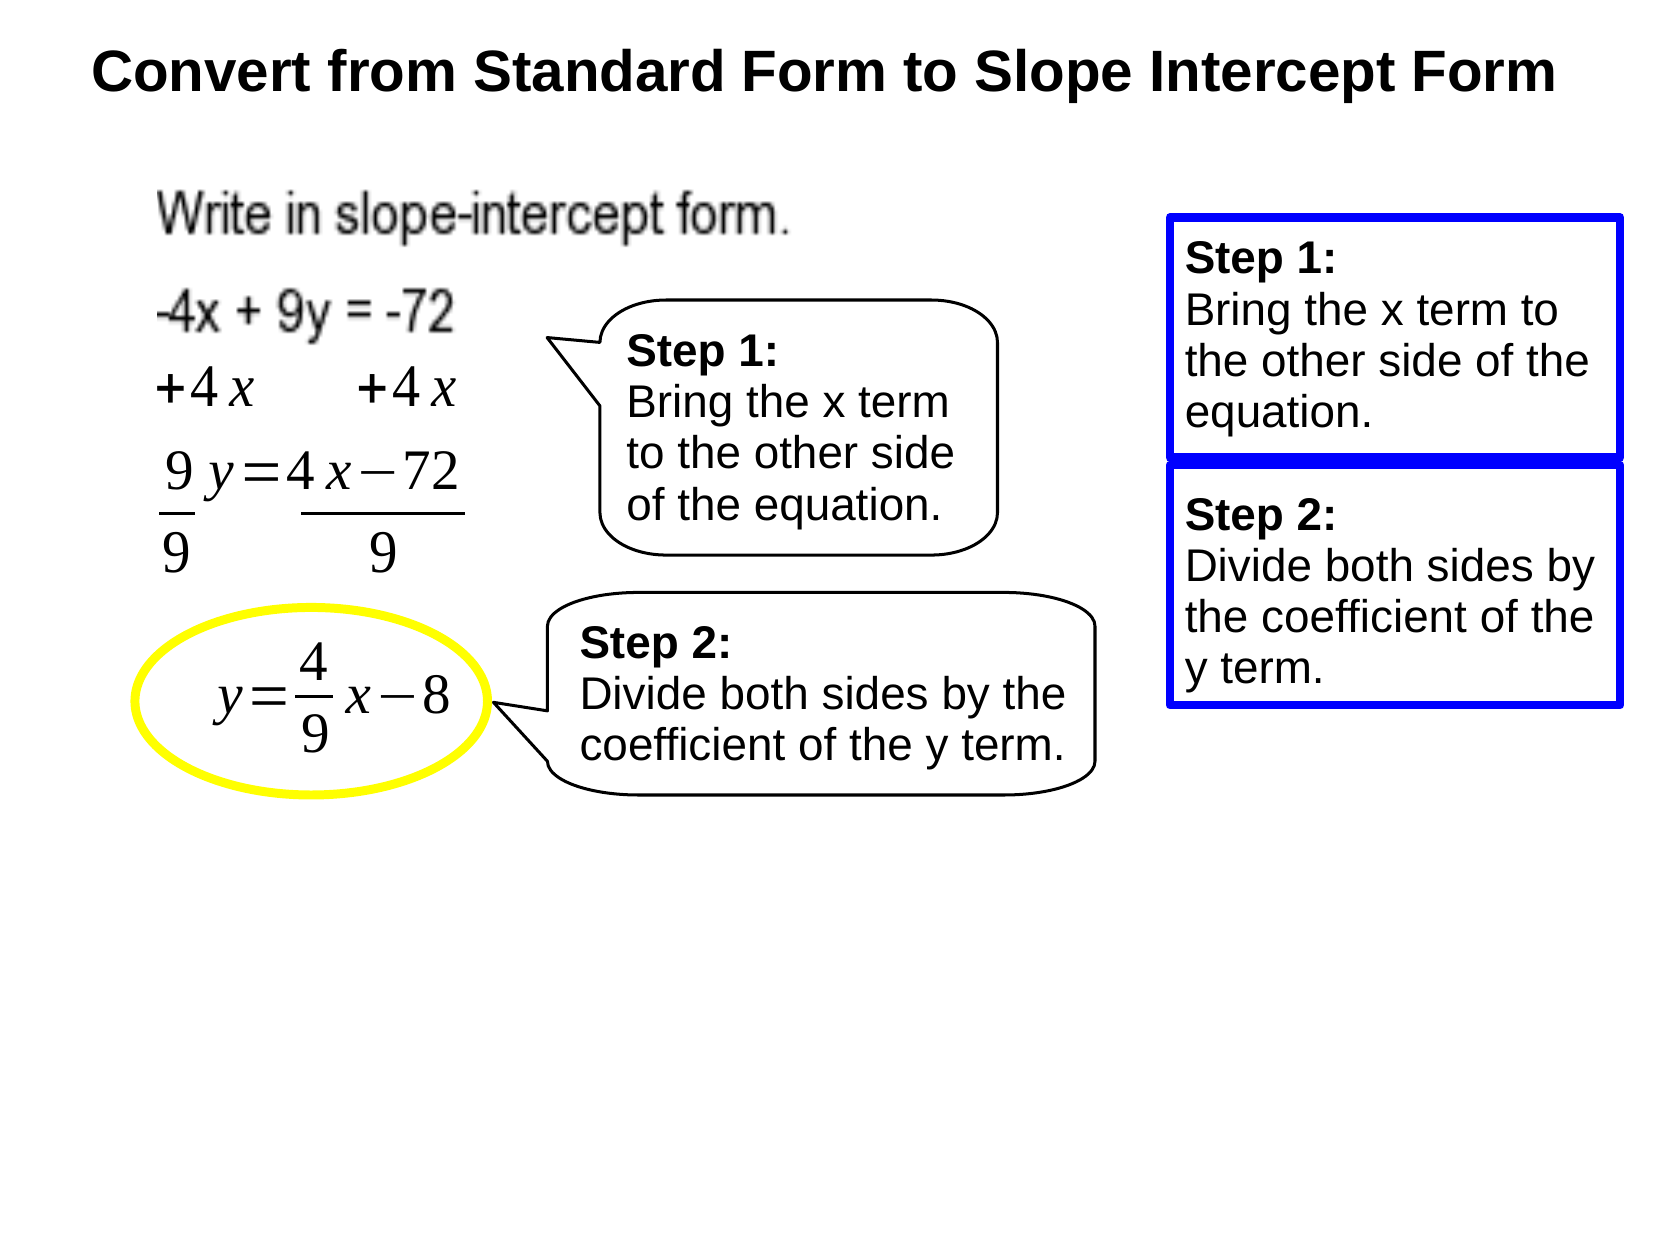

Convert from Standard Form to Slope Intercept Form
Step 1:
Bring the x term to the other side of the equation.
Step 2:
Divide both sides by the coefficient of the y term.
Step 1:
Bring the x term
to the other side
of the equation.
Step 2:
Divide both sides by the
coefficient of the y term.